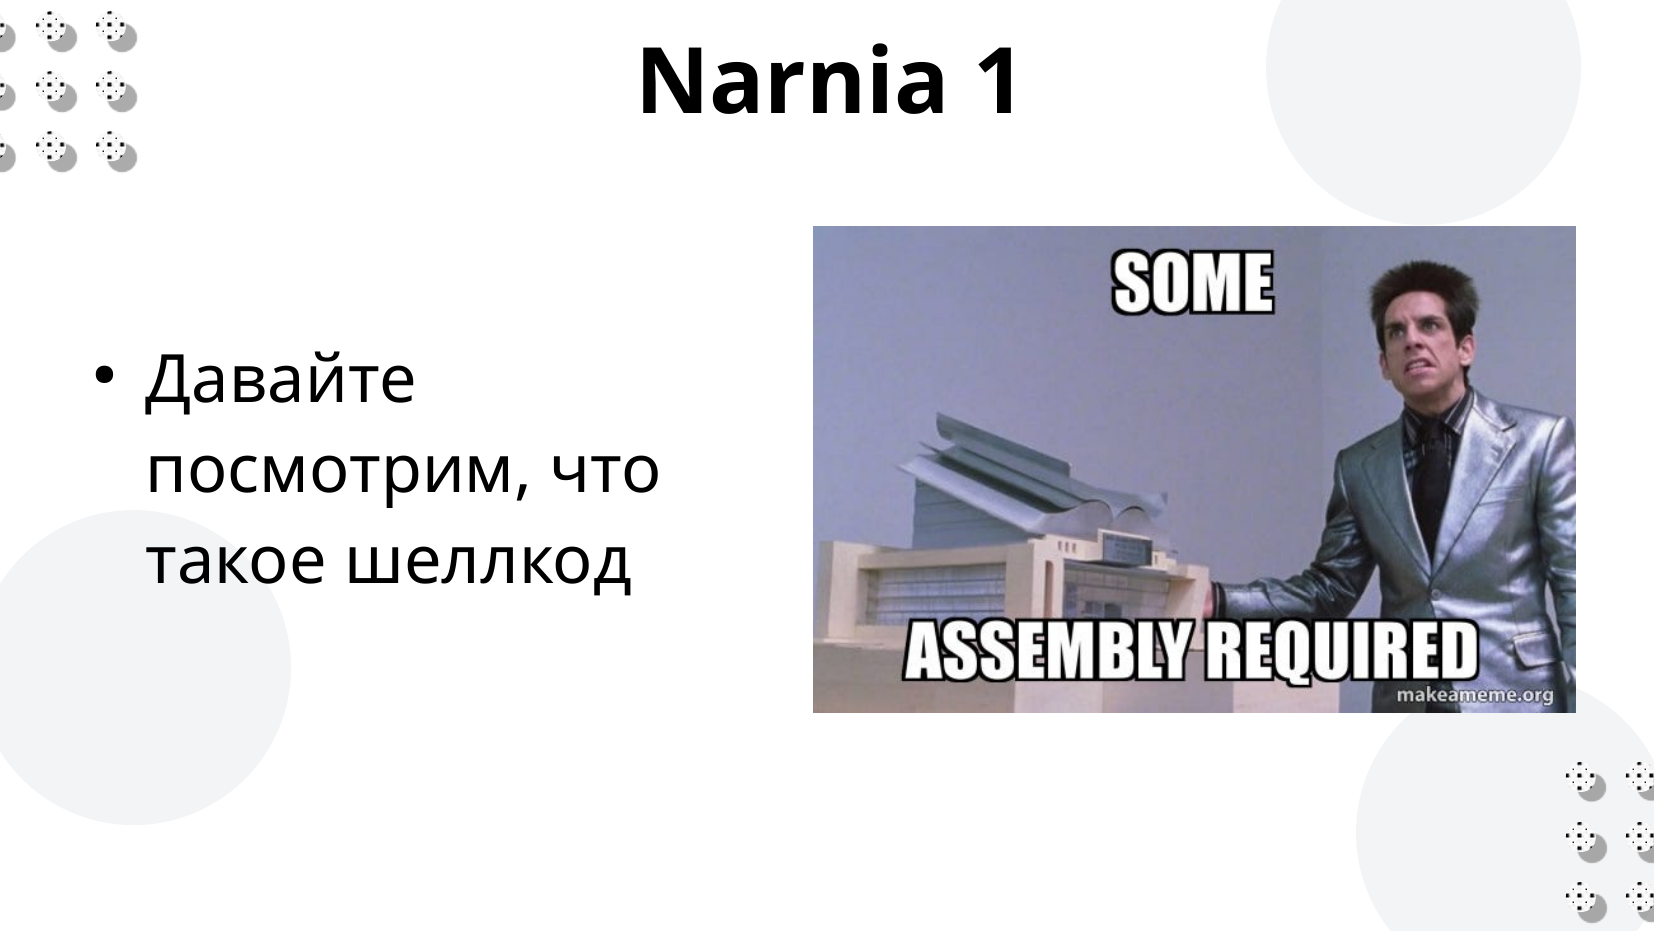

# Narnia 1
Давайте посмотрим, что такое шеллкод